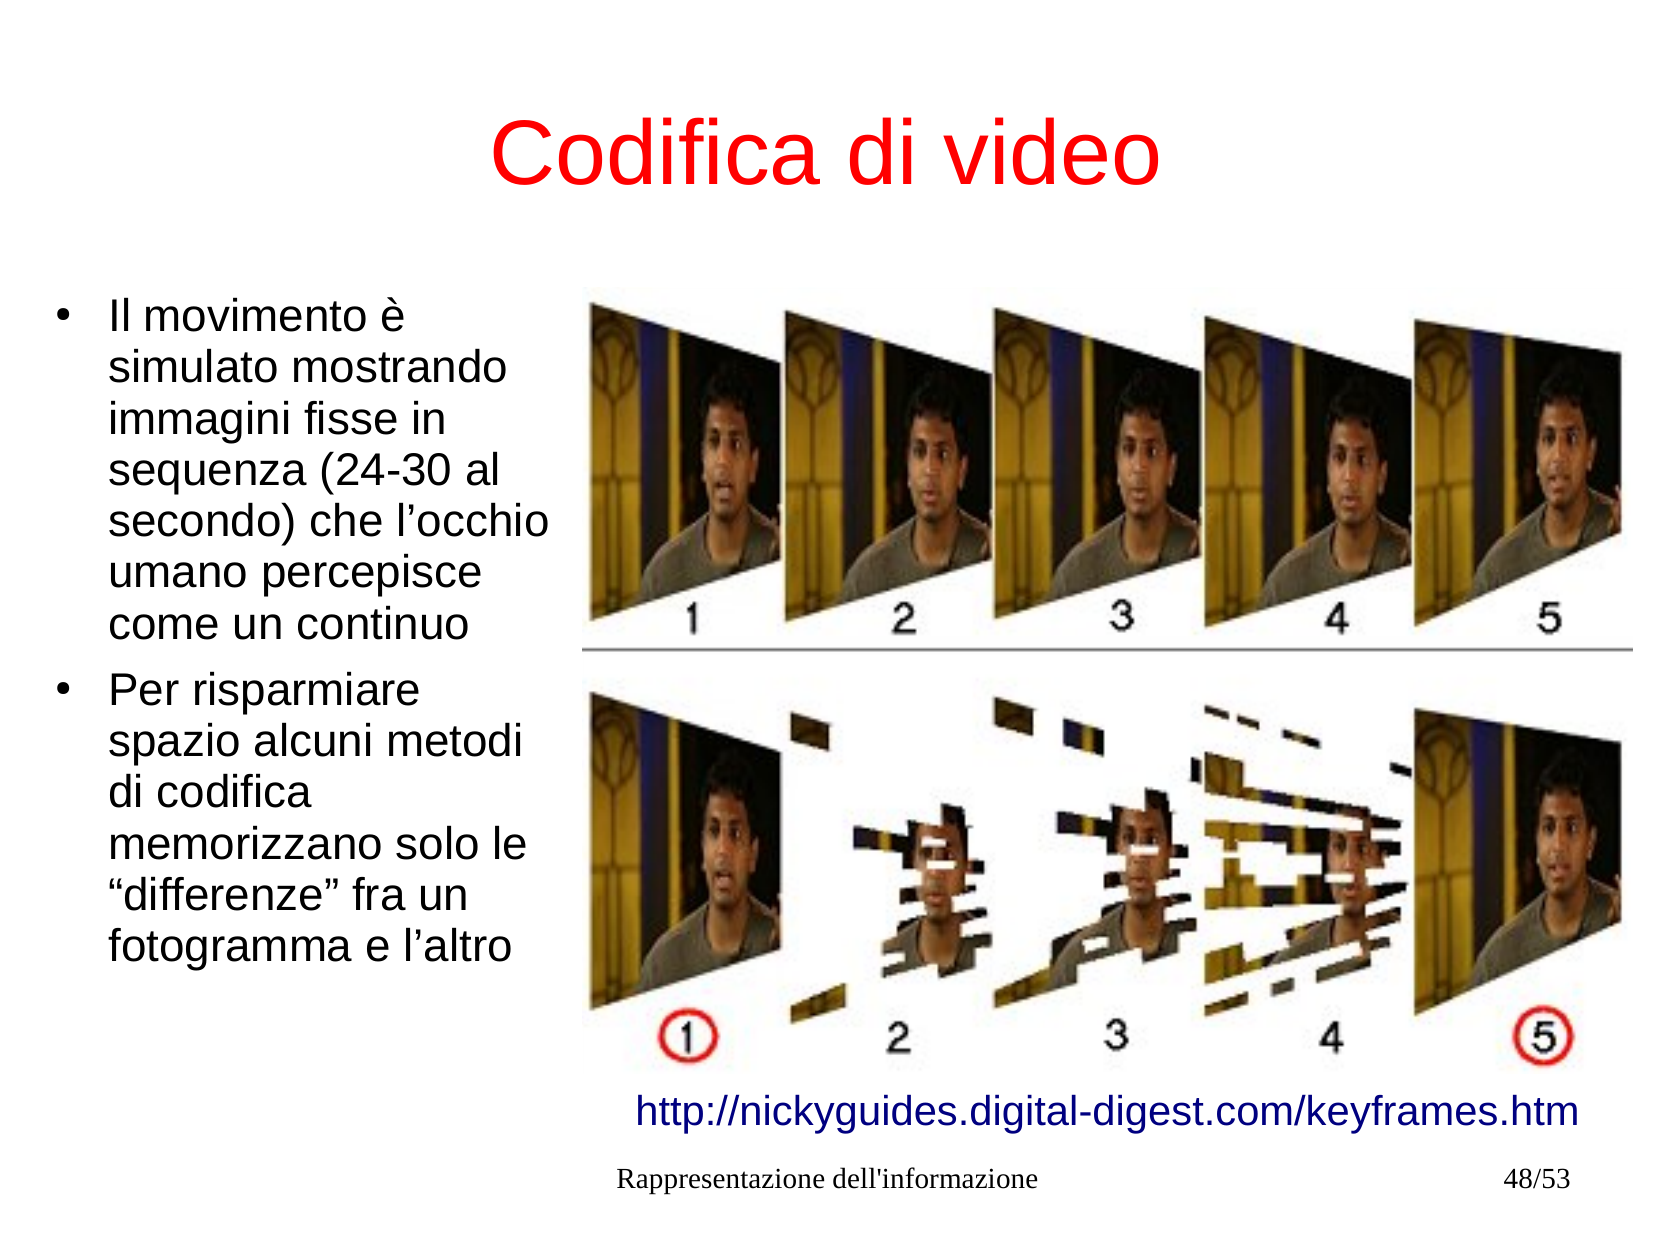

# Codifica di video
Il movimento è simulato mostrando immagini fisse in sequenza (24-30 al secondo) che l’occhio umano percepisce come un continuo
Per risparmiare spazio alcuni metodi di codifica memorizzano solo le “differenze” fra un fotogramma e l’altro
http://nickyguides.digital-digest.com/keyframes.htm
Rappresentazione dell'informazione
48